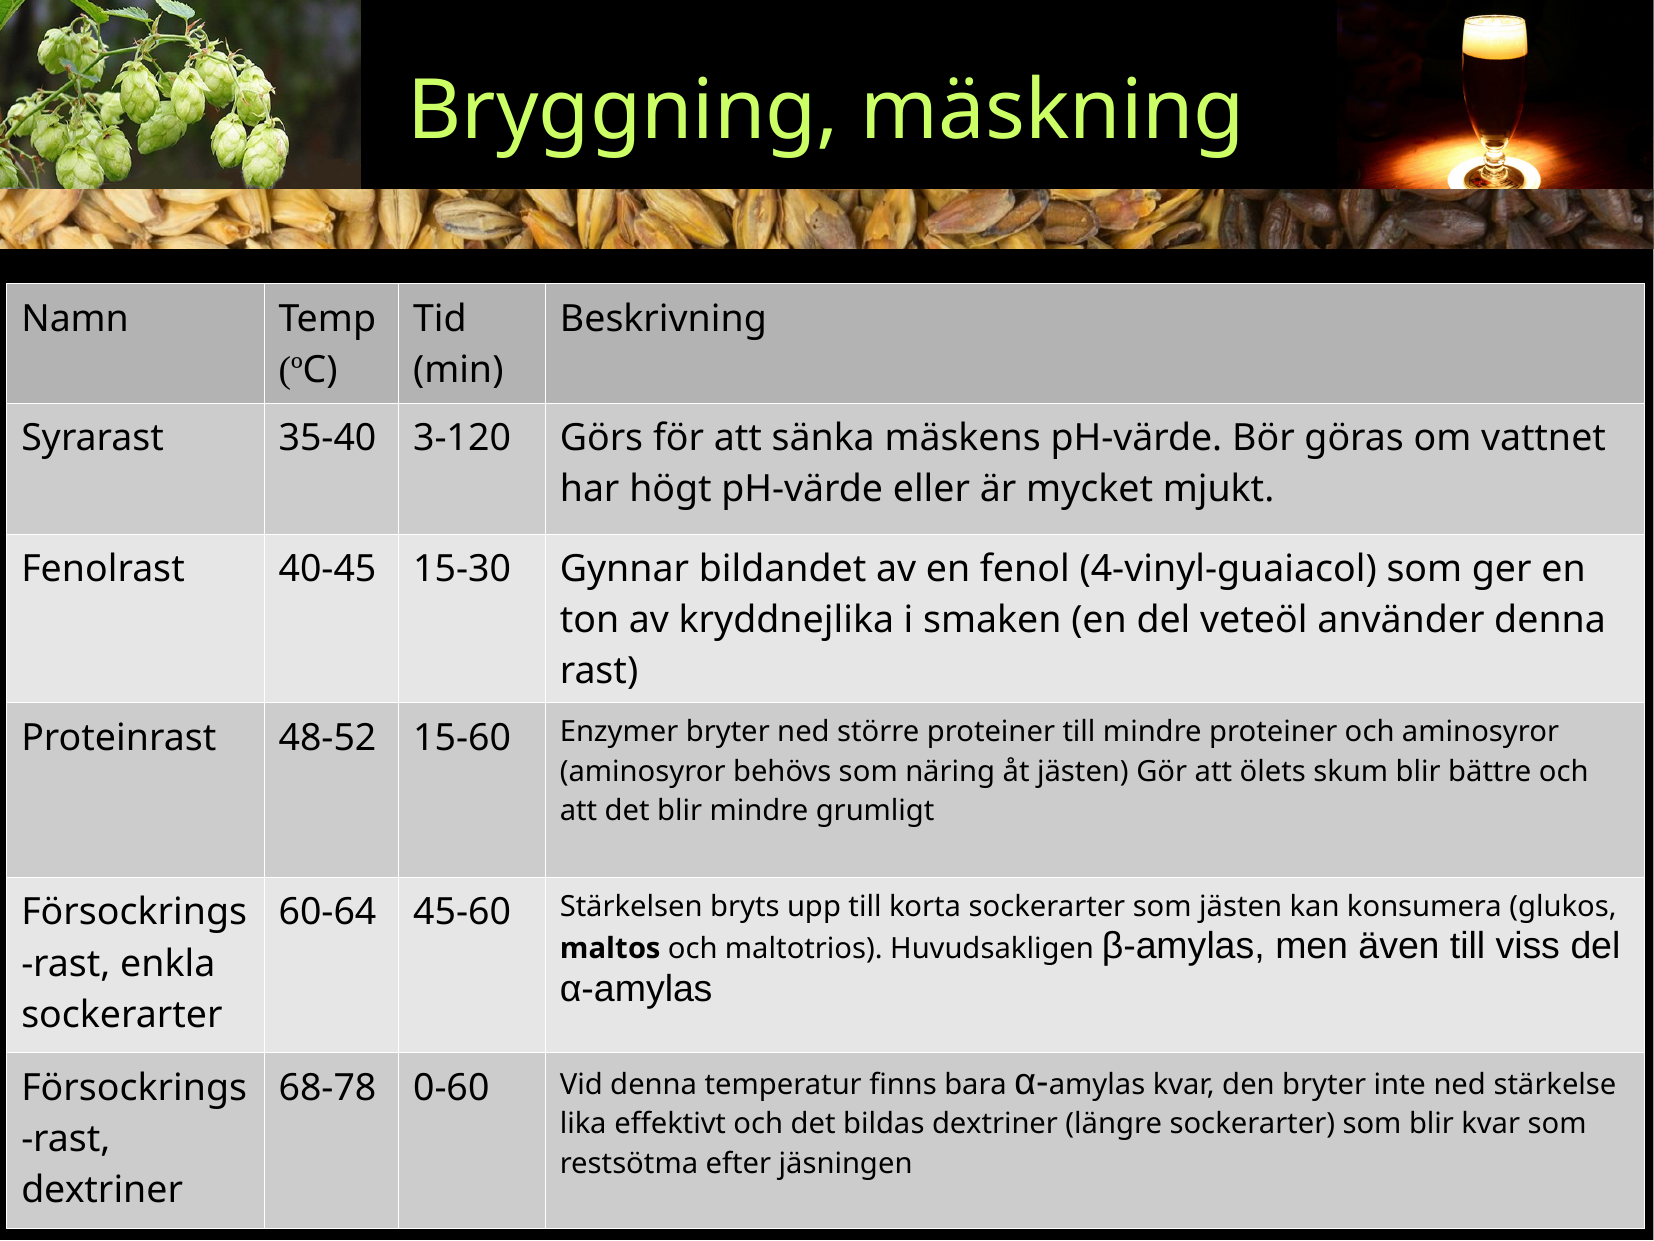

#
Bryggning, mäskning
| Namn | Temp (ºC) | Tid (min) | Beskrivning |
| --- | --- | --- | --- |
| Syrarast | 35-40 | 3-120 | Görs för att sänka mäskens pH-värde. Bör göras om vattnet har högt pH-värde eller är mycket mjukt. |
| Fenolrast | 40-45 | 15-30 | Gynnar bildandet av en fenol (4-vinyl-guaiacol) som ger en ton av kryddnejlika i smaken (en del veteöl använder denna rast) |
| Proteinrast | 48-52 | 15-60 | Enzymer bryter ned större proteiner till mindre proteiner och aminosyror (aminosyror behövs som näring åt jästen) Gör att ölets skum blir bättre och att det blir mindre grumligt |
| Försockrings-rast, enkla sockerarter | 60-64 | 45-60 | Stärkelsen bryts upp till korta sockerarter som jästen kan konsumera (glukos, maltos och maltotrios). Huvudsakligen β-amylas, men även till viss del α-amylas |
| Försockrings-rast, dextriner | 68-78 | 0-60 | Vid denna temperatur finns bara α-amylas kvar, den bryter inte ned stärkelse lika effektivt och det bildas dextriner (längre sockerarter) som blir kvar som restsötma efter jäsningen |